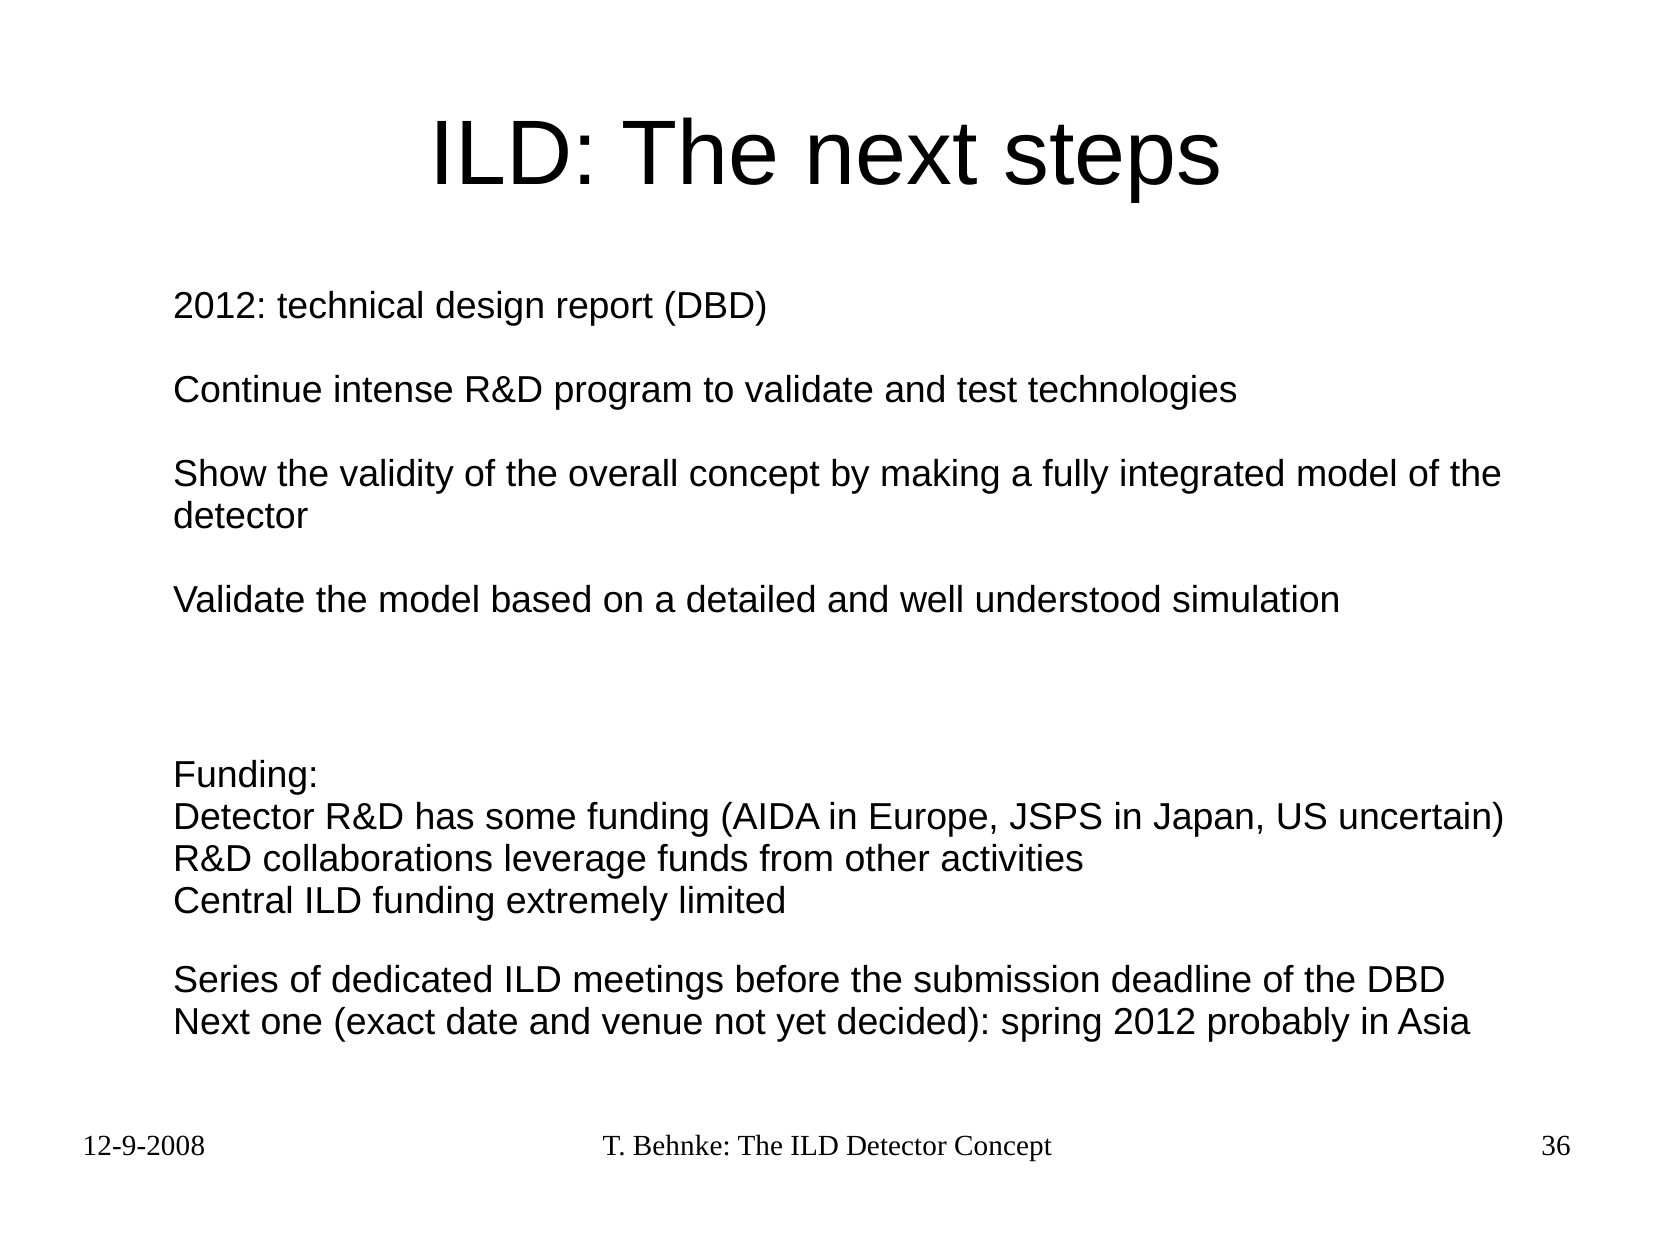

# ILD: The next steps
2012: technical design report (DBD)
Continue intense R&D program to validate and test technologies
Show the validity of the overall concept by making a fully integrated model of the
detector
Validate the model based on a detailed and well understood simulation
Funding:
Detector R&D has some funding (AIDA in Europe, JSPS in Japan, US uncertain)
R&D collaborations leverage funds from other activities
Central ILD funding extremely limited
Series of dedicated ILD meetings before the submission deadline of the DBD
Next one (exact date and venue not yet decided): spring 2012 probably in Asia
12-9-2008
T. Behnke: The ILD Detector Concept
36